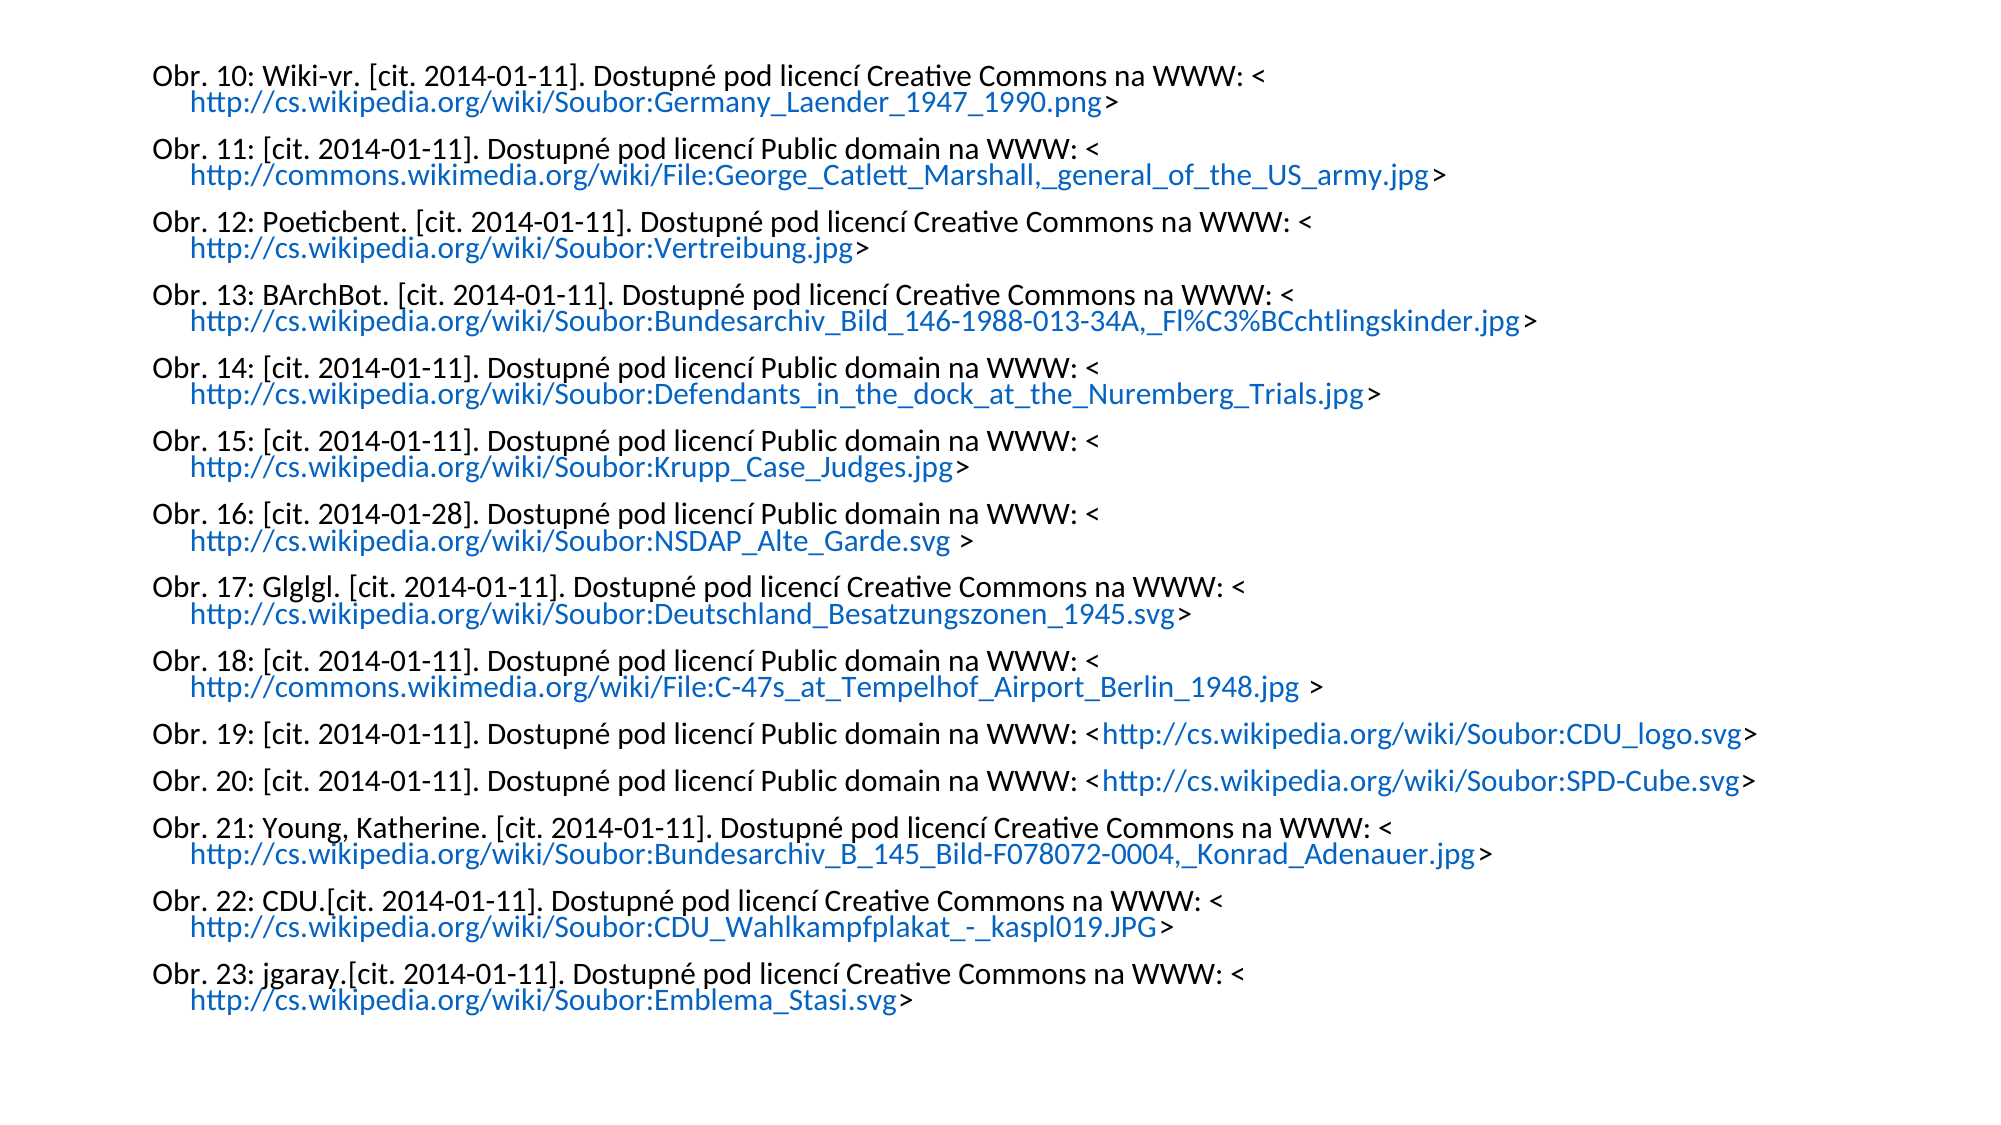

# Obr. 10: Wiki-vr. [cit. 2014-01-11]. Dostupné pod licencí Creative Commons na WWW: <http://cs.wikipedia.org/wiki/Soubor:Germany_Laender_1947_1990.png>
Obr. 11: [cit. 2014-01-11]. Dostupné pod licencí Public domain na WWW: <http://commons.wikimedia.org/wiki/File:George_Catlett_Marshall,_general_of_the_US_army.jpg>
Obr. 12: Poeticbent. [cit. 2014-01-11]. Dostupné pod licencí Creative Commons na WWW: <http://cs.wikipedia.org/wiki/Soubor:Vertreibung.jpg>
Obr. 13: BArchBot. [cit. 2014-01-11]. Dostupné pod licencí Creative Commons na WWW: <http://cs.wikipedia.org/wiki/Soubor:Bundesarchiv_Bild_146-1988-013-34A,_Fl%C3%BCchtlingskinder.jpg>
Obr. 14: [cit. 2014-01-11]. Dostupné pod licencí Public domain na WWW: <http://cs.wikipedia.org/wiki/Soubor:Defendants_in_the_dock_at_the_Nuremberg_Trials.jpg>
Obr. 15: [cit. 2014-01-11]. Dostupné pod licencí Public domain na WWW: <http://cs.wikipedia.org/wiki/Soubor:Krupp_Case_Judges.jpg>
Obr. 16: [cit. 2014-01-28]. Dostupné pod licencí Public domain na WWW: <http://cs.wikipedia.org/wiki/Soubor:NSDAP_Alte_Garde.svg >
Obr. 17: Glglgl. [cit. 2014-01-11]. Dostupné pod licencí Creative Commons na WWW: <http://cs.wikipedia.org/wiki/Soubor:Deutschland_Besatzungszonen_1945.svg>
Obr. 18: [cit. 2014-01-11]. Dostupné pod licencí Public domain na WWW: <http://commons.wikimedia.org/wiki/File:C-47s_at_Tempelhof_Airport_Berlin_1948.jpg >
Obr. 19: [cit. 2014-01-11]. Dostupné pod licencí Public domain na WWW: <http://cs.wikipedia.org/wiki/Soubor:CDU_logo.svg>
Obr. 20: [cit. 2014-01-11]. Dostupné pod licencí Public domain na WWW: <http://cs.wikipedia.org/wiki/Soubor:SPD-Cube.svg>
Obr. 21: Young, Katherine. [cit. 2014-01-11]. Dostupné pod licencí Creative Commons na WWW: <http://cs.wikipedia.org/wiki/Soubor:Bundesarchiv_B_145_Bild-F078072-0004,_Konrad_Adenauer.jpg>
Obr. 22: CDU.[cit. 2014-01-11]. Dostupné pod licencí Creative Commons na WWW: <http://cs.wikipedia.org/wiki/Soubor:CDU_Wahlkampfplakat_-_kaspl019.JPG>
Obr. 23: jgaray.[cit. 2014-01-11]. Dostupné pod licencí Creative Commons na WWW: <http://cs.wikipedia.org/wiki/Soubor:Emblema_Stasi.svg>